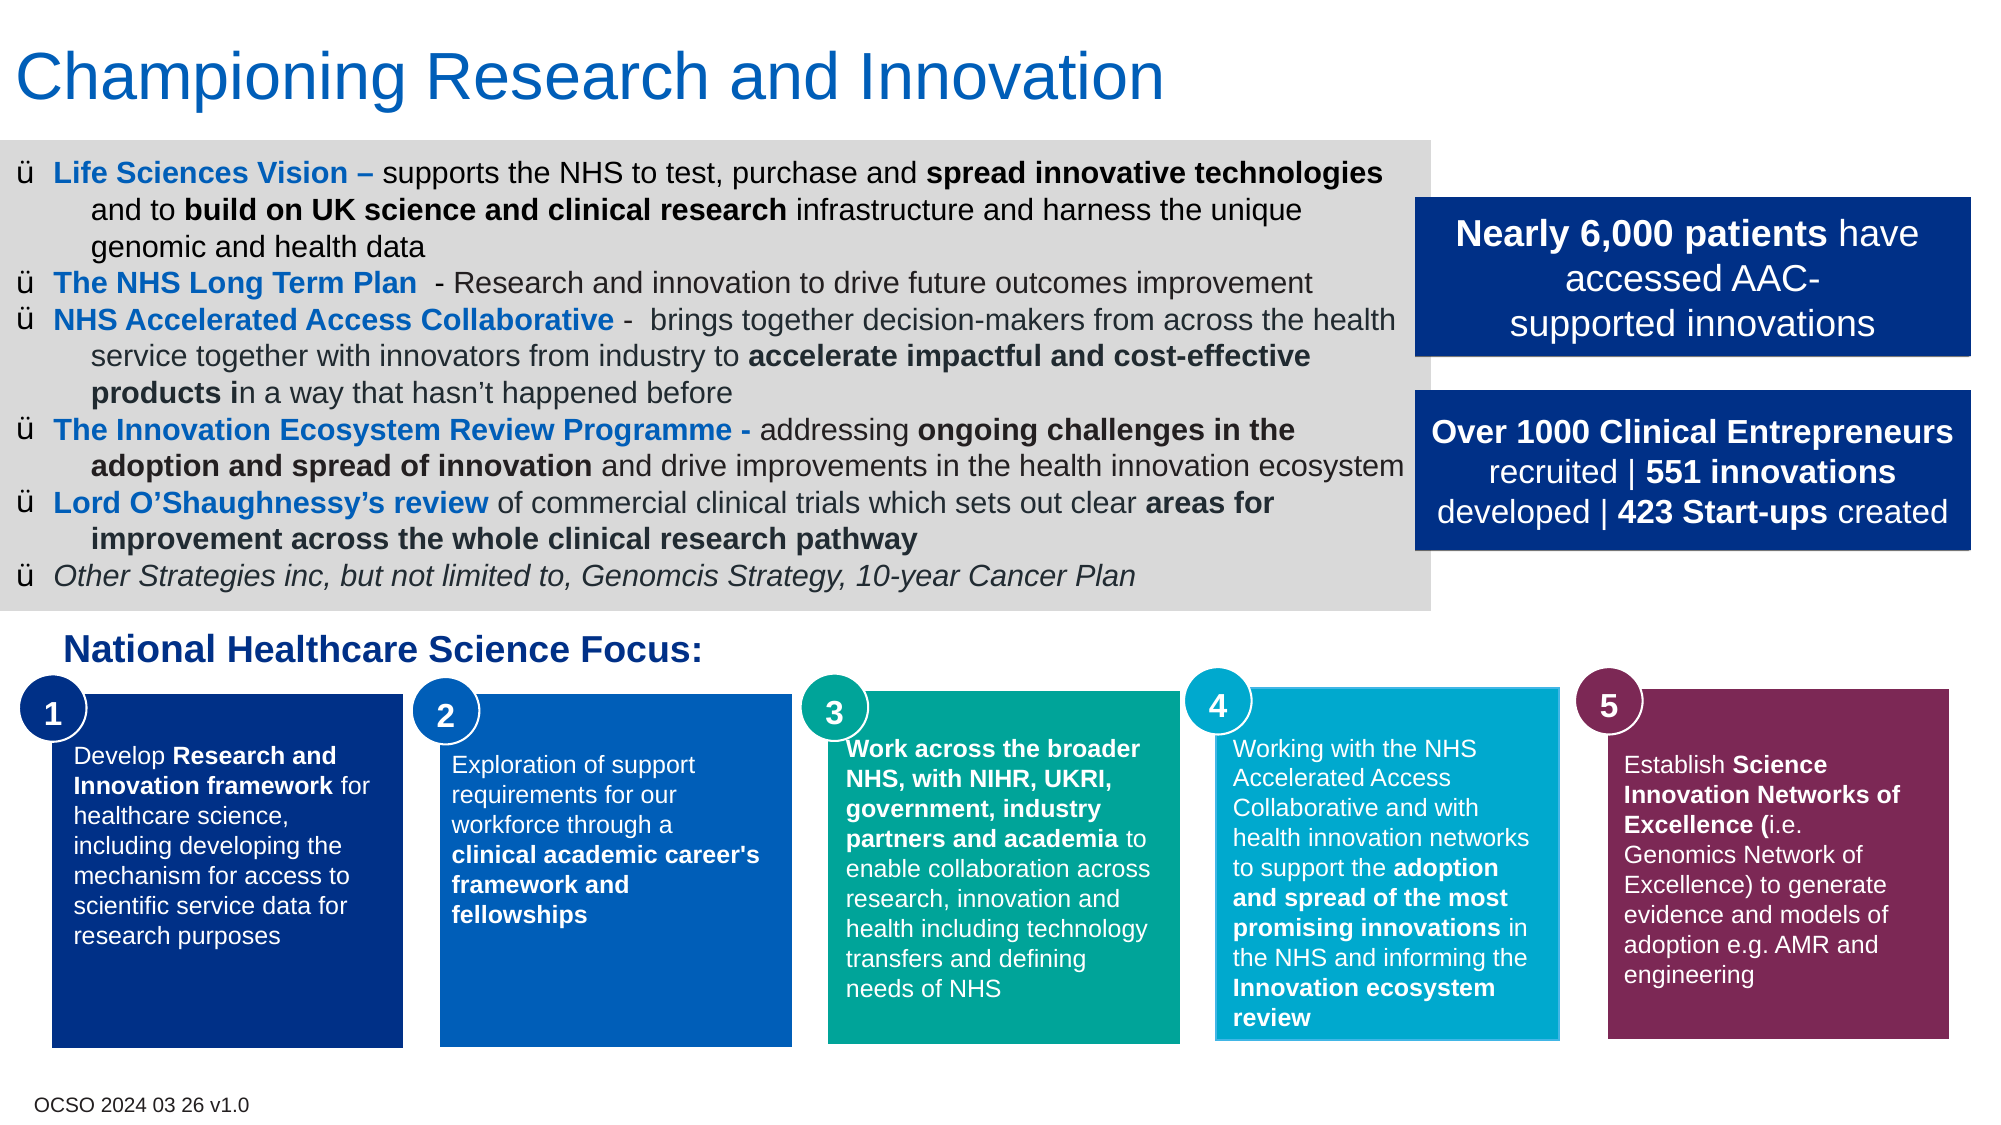

Championing Research and Innovation
Life Sciences Vision – supports the NHS to test, purchase and spread innovative technologies and to build on UK science and clinical research infrastructure and harness the unique genomic and health data
The NHS Long Term Plan - Research and innovation to drive future outcomes improvement
NHS Accelerated Access Collaborative - brings together decision-makers from across the health service together with innovators from industry to accelerate impactful and cost-effective products in a way that hasn’t happened before
The Innovation Ecosystem Review Programme - addressing ongoing challenges in the adoption and spread of innovation and drive improvements in the health innovation ecosystem
Lord O’Shaughnessy’s review of commercial clinical trials which sets out clear areas for improvement across the whole clinical research pathway
Other Strategies inc, but not limited to, Genomcis Strategy, 10-year Cancer Plan
Nearly 6,000 patients have
accessed AAC-supported innovations
Over 1000 Clinical Entrepreneurs recruited | 551 innovations developed | 423 Start-ups created
National Healthcare Science Focus:
4
5
3
1
2
Working with the NHS Accelerated Access Collaborative and with health innovation networks to support the adoption and spread of the most promising innovations in the NHS and informing the Innovation ecosystem review
Work across the broader NHS, with NIHR, UKRI, government, industry partners and academia to enable collaboration across research, innovation and health including technology transfers and defining needs of NHS
Develop Research and Innovation framework for healthcare science, including developing the mechanism for access to scientific service data for research purposes
Establish Science Innovation Networks of Excellence (i.e. Genomics Network of Excellence) to generate evidence and models of adoption e.g. AMR and engineering
Exploration of support requirements for our workforce through a clinical academic career's framework and fellowships
OCSO 2024 03 26 v1.0